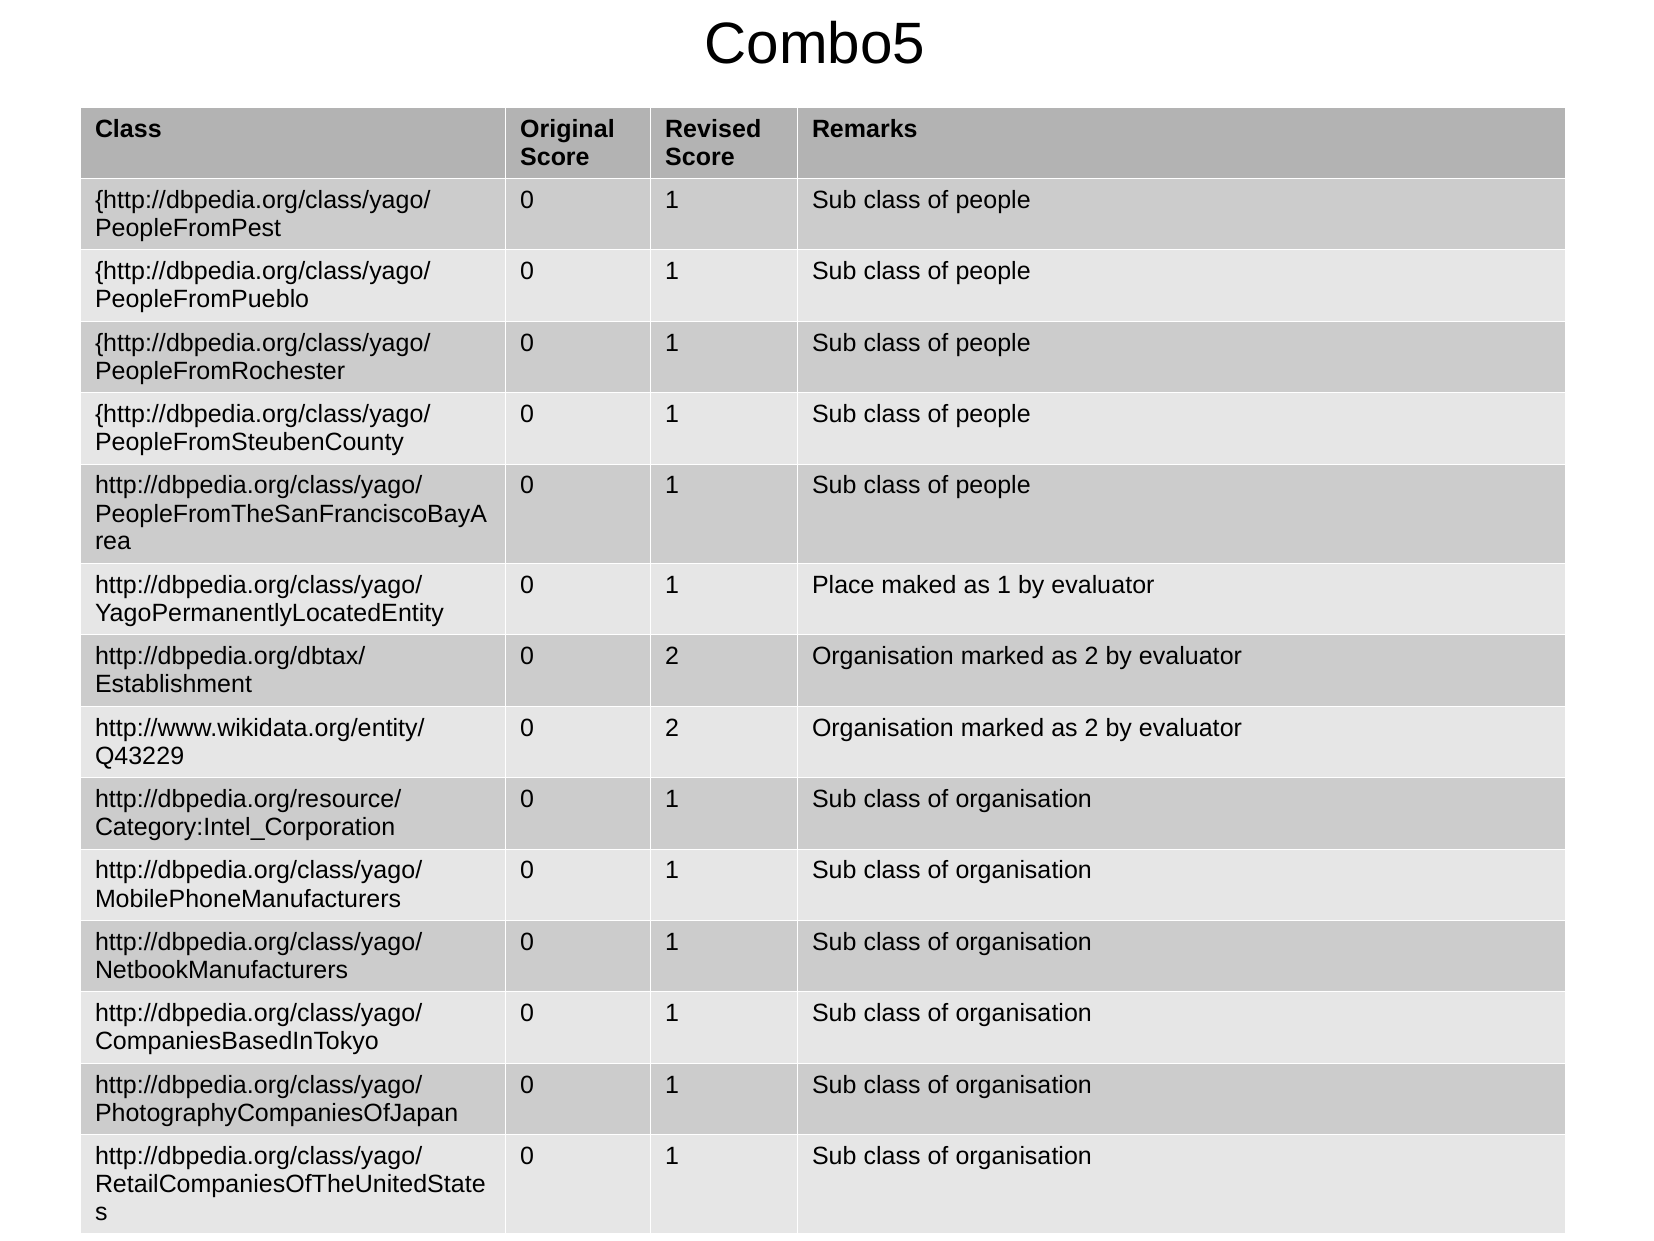

# Combo5
| Class | Original Score | Revised Score | Remarks |
| --- | --- | --- | --- |
| {http://dbpedia.org/class/yago/PeopleFromPest | 0 | 1 | Sub class of people |
| {http://dbpedia.org/class/yago/PeopleFromPueblo | 0 | 1 | Sub class of people |
| {http://dbpedia.org/class/yago/PeopleFromRochester | 0 | 1 | Sub class of people |
| {http://dbpedia.org/class/yago/PeopleFromSteubenCounty | 0 | 1 | Sub class of people |
| http://dbpedia.org/class/yago/PeopleFromTheSanFranciscoBayArea | 0 | 1 | Sub class of people |
| http://dbpedia.org/class/yago/YagoPermanentlyLocatedEntity | 0 | 1 | Place maked as 1 by evaluator |
| http://dbpedia.org/dbtax/Establishment | 0 | 2 | Organisation marked as 2 by evaluator |
| http://www.wikidata.org/entity/Q43229 | 0 | 2 | Organisation marked as 2 by evaluator |
| http://dbpedia.org/resource/Category:Intel\_Corporation | 0 | 1 | Sub class of organisation |
| http://dbpedia.org/class/yago/MobilePhoneManufacturers | 0 | 1 | Sub class of organisation |
| http://dbpedia.org/class/yago/NetbookManufacturers | 0 | 1 | Sub class of organisation |
| http://dbpedia.org/class/yago/CompaniesBasedInTokyo | 0 | 1 | Sub class of organisation |
| http://dbpedia.org/class/yago/PhotographyCompaniesOfJapan | 0 | 1 | Sub class of organisation |
| http://dbpedia.org/class/yago/RetailCompaniesOfTheUnitedStates | 0 | 1 | Sub class of organisation |